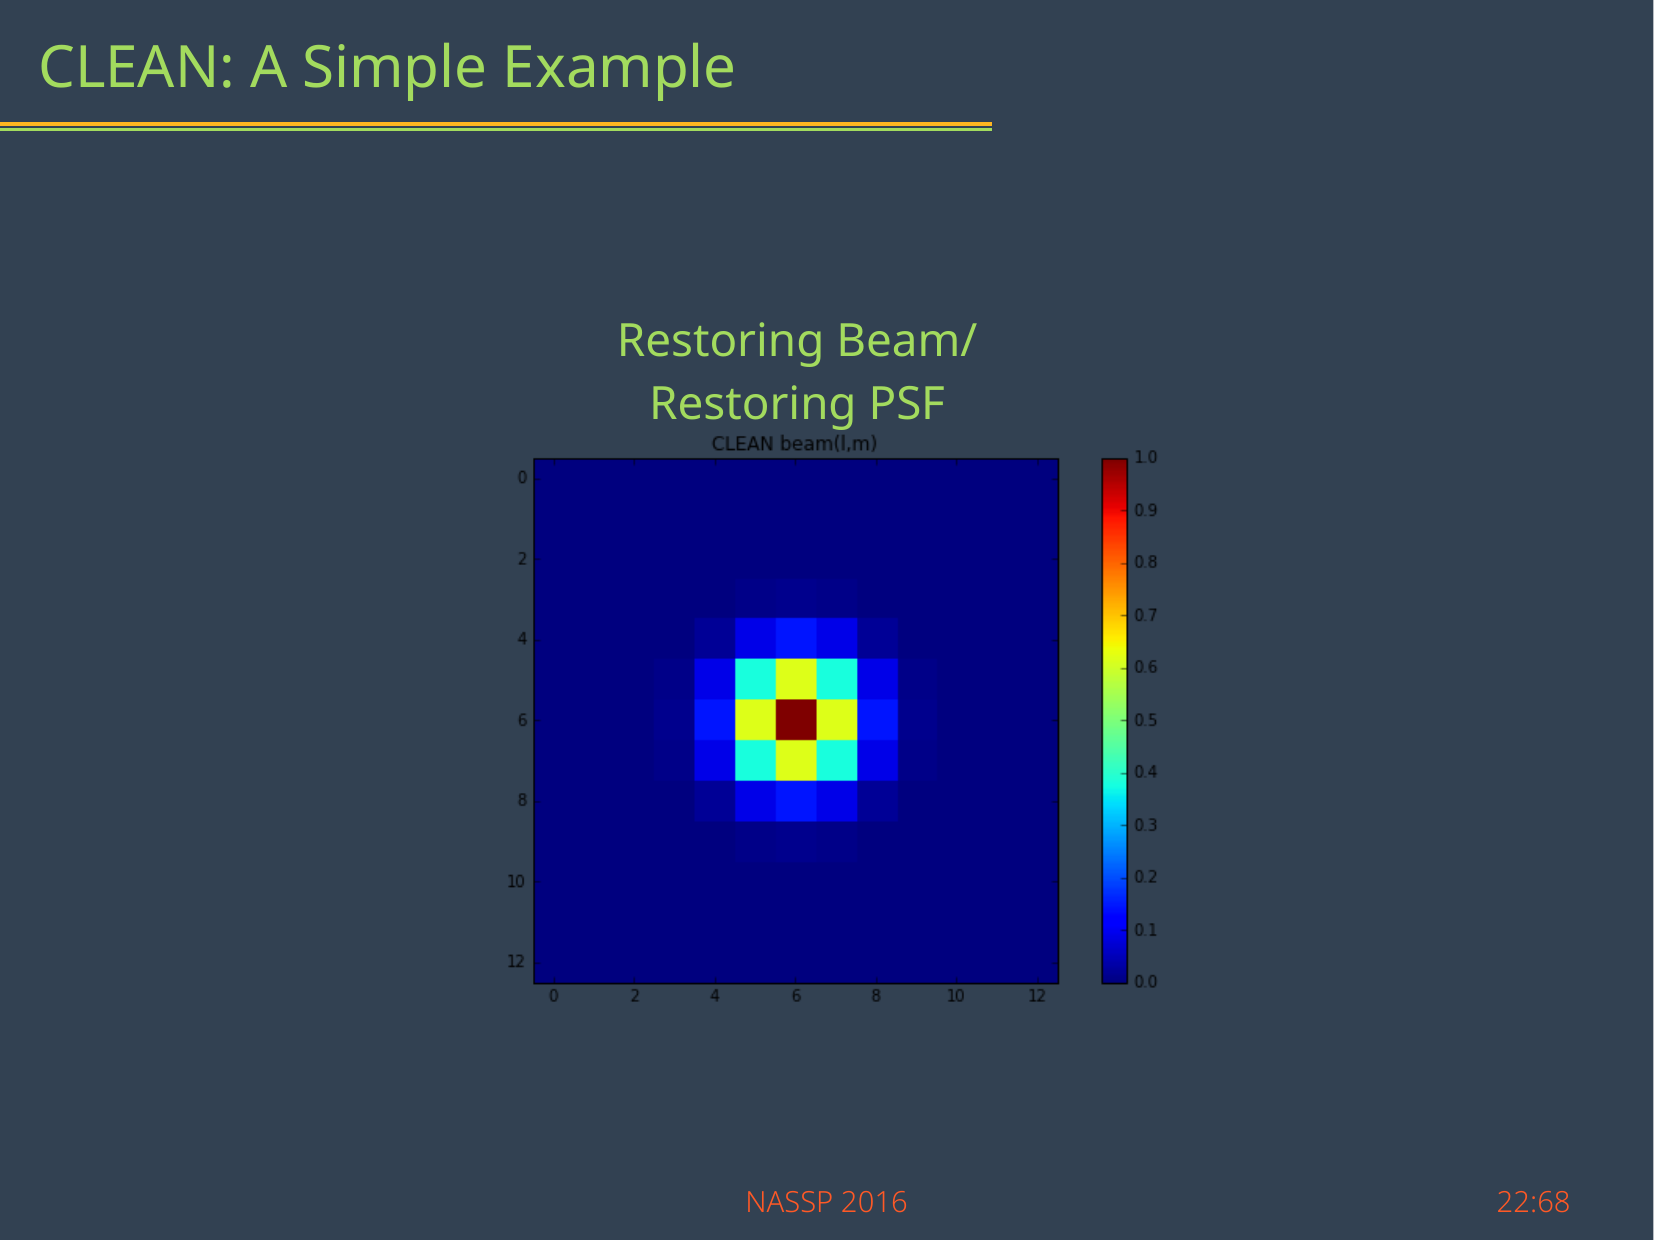

CLEAN: A Simple Example
Restoring Beam/ Restoring PSF
NASSP 2016
22